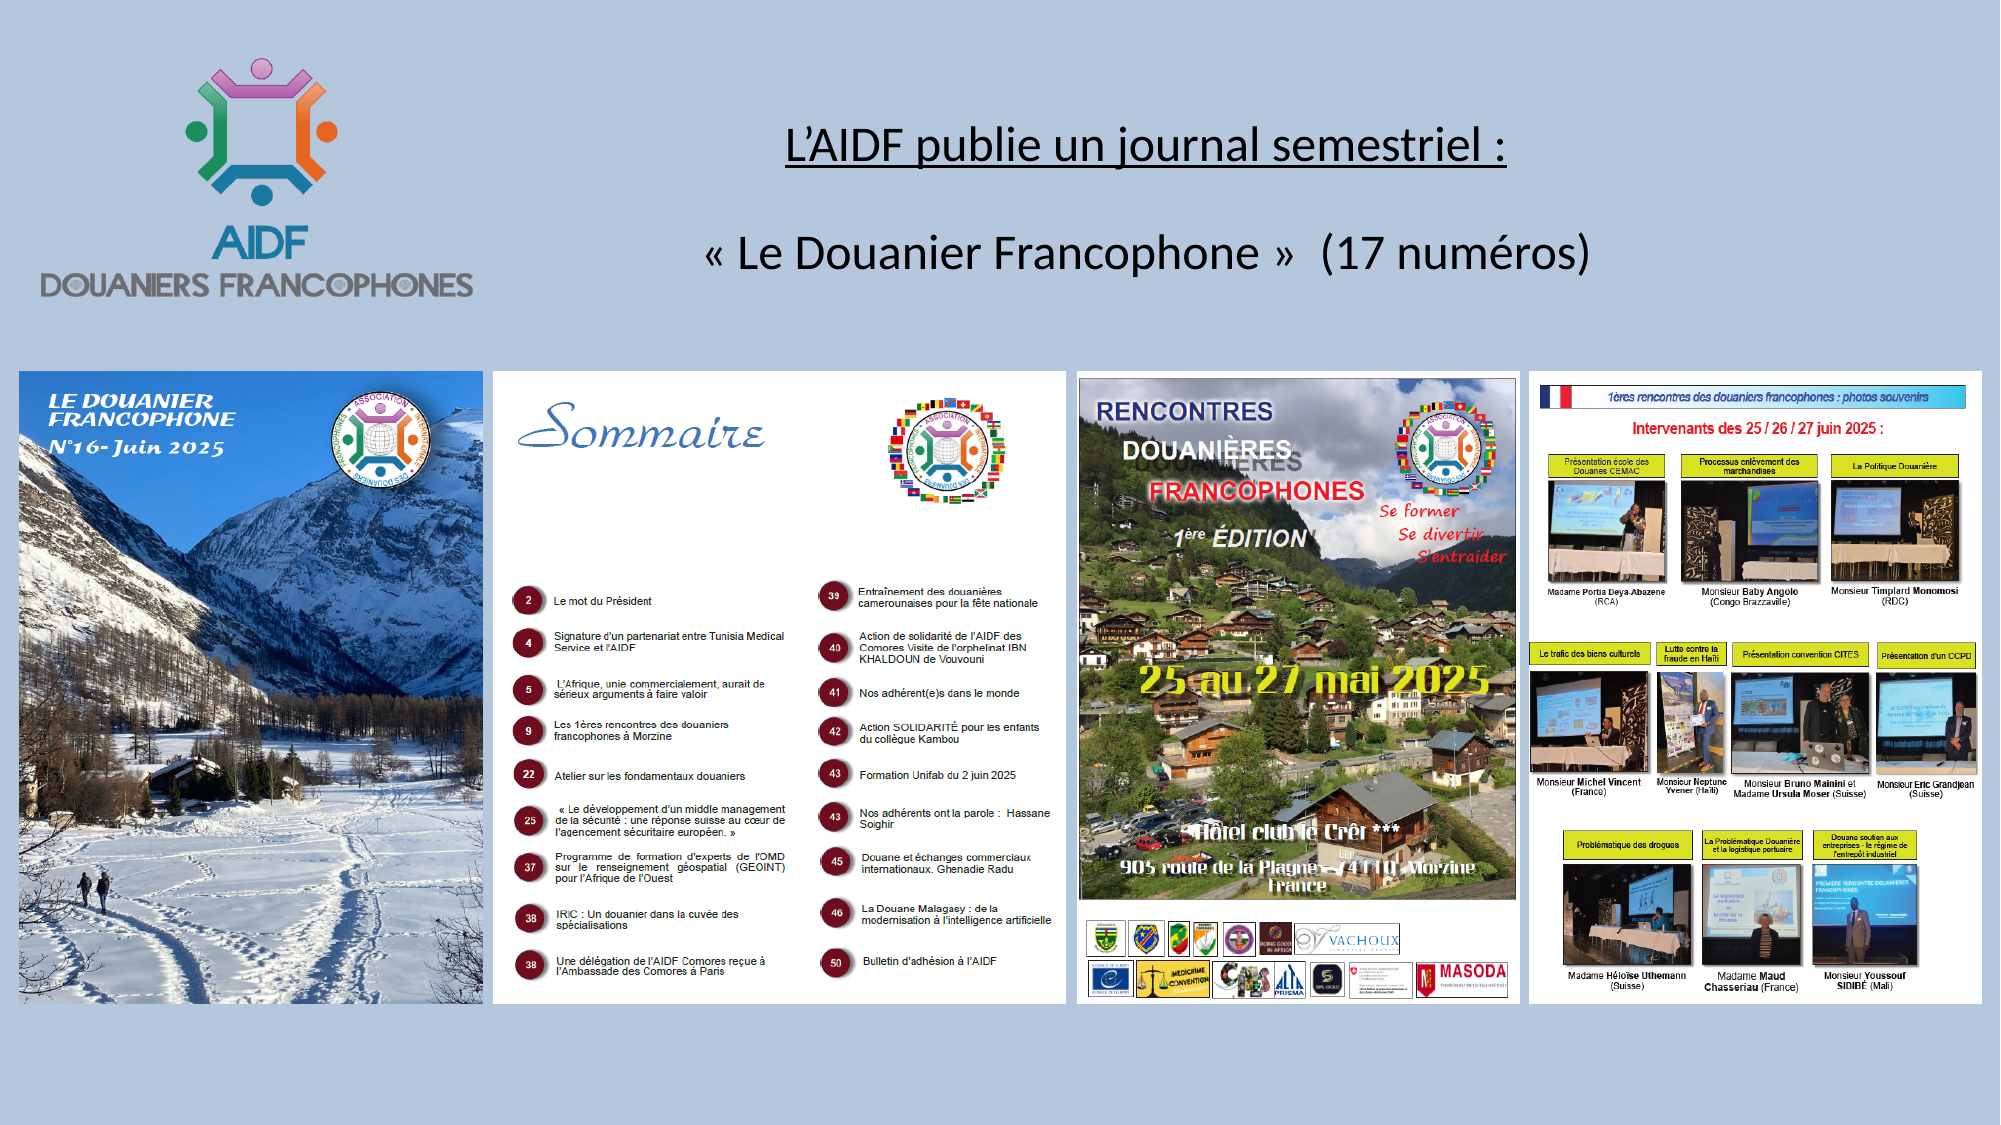

# L’AIDF publie un journal semestriel :
« Le Douanier Francophone » (17 numéros)